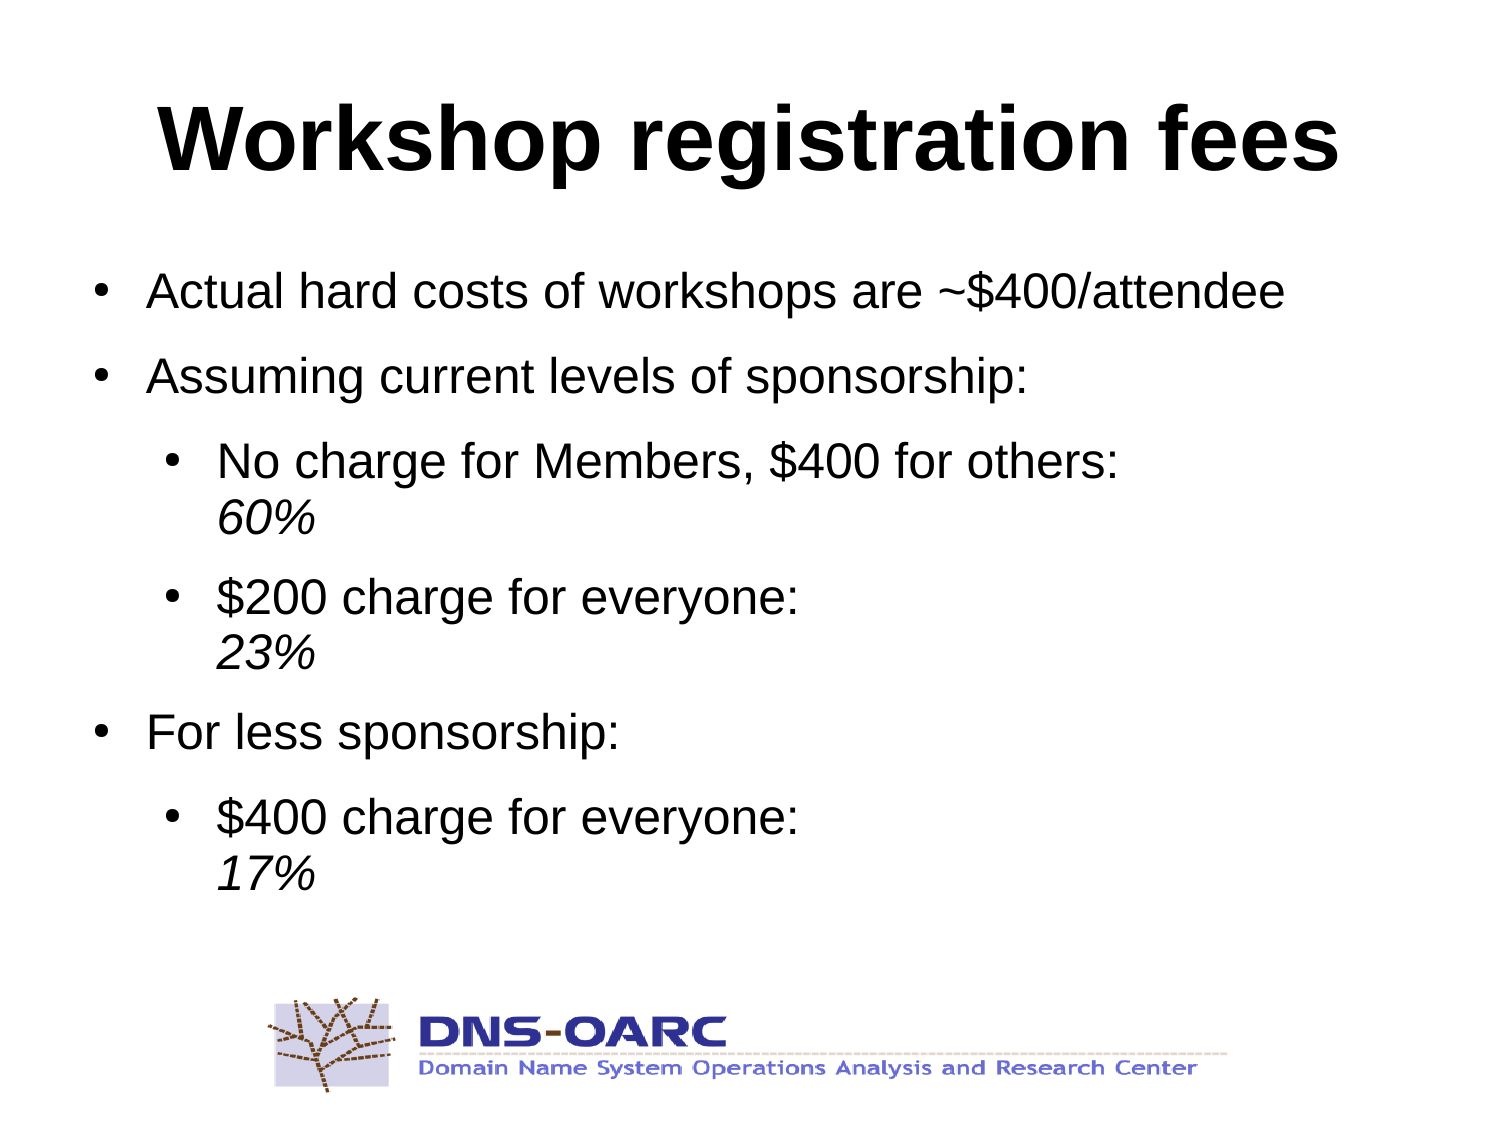

# Workshop registration fees
Actual hard costs of workshops are ~$400/attendee
Assuming current levels of sponsorship:
No charge for Members, $400 for others:
60%
$200 charge for everyone:
23%
For less sponsorship:
$400 charge for everyone:
17%